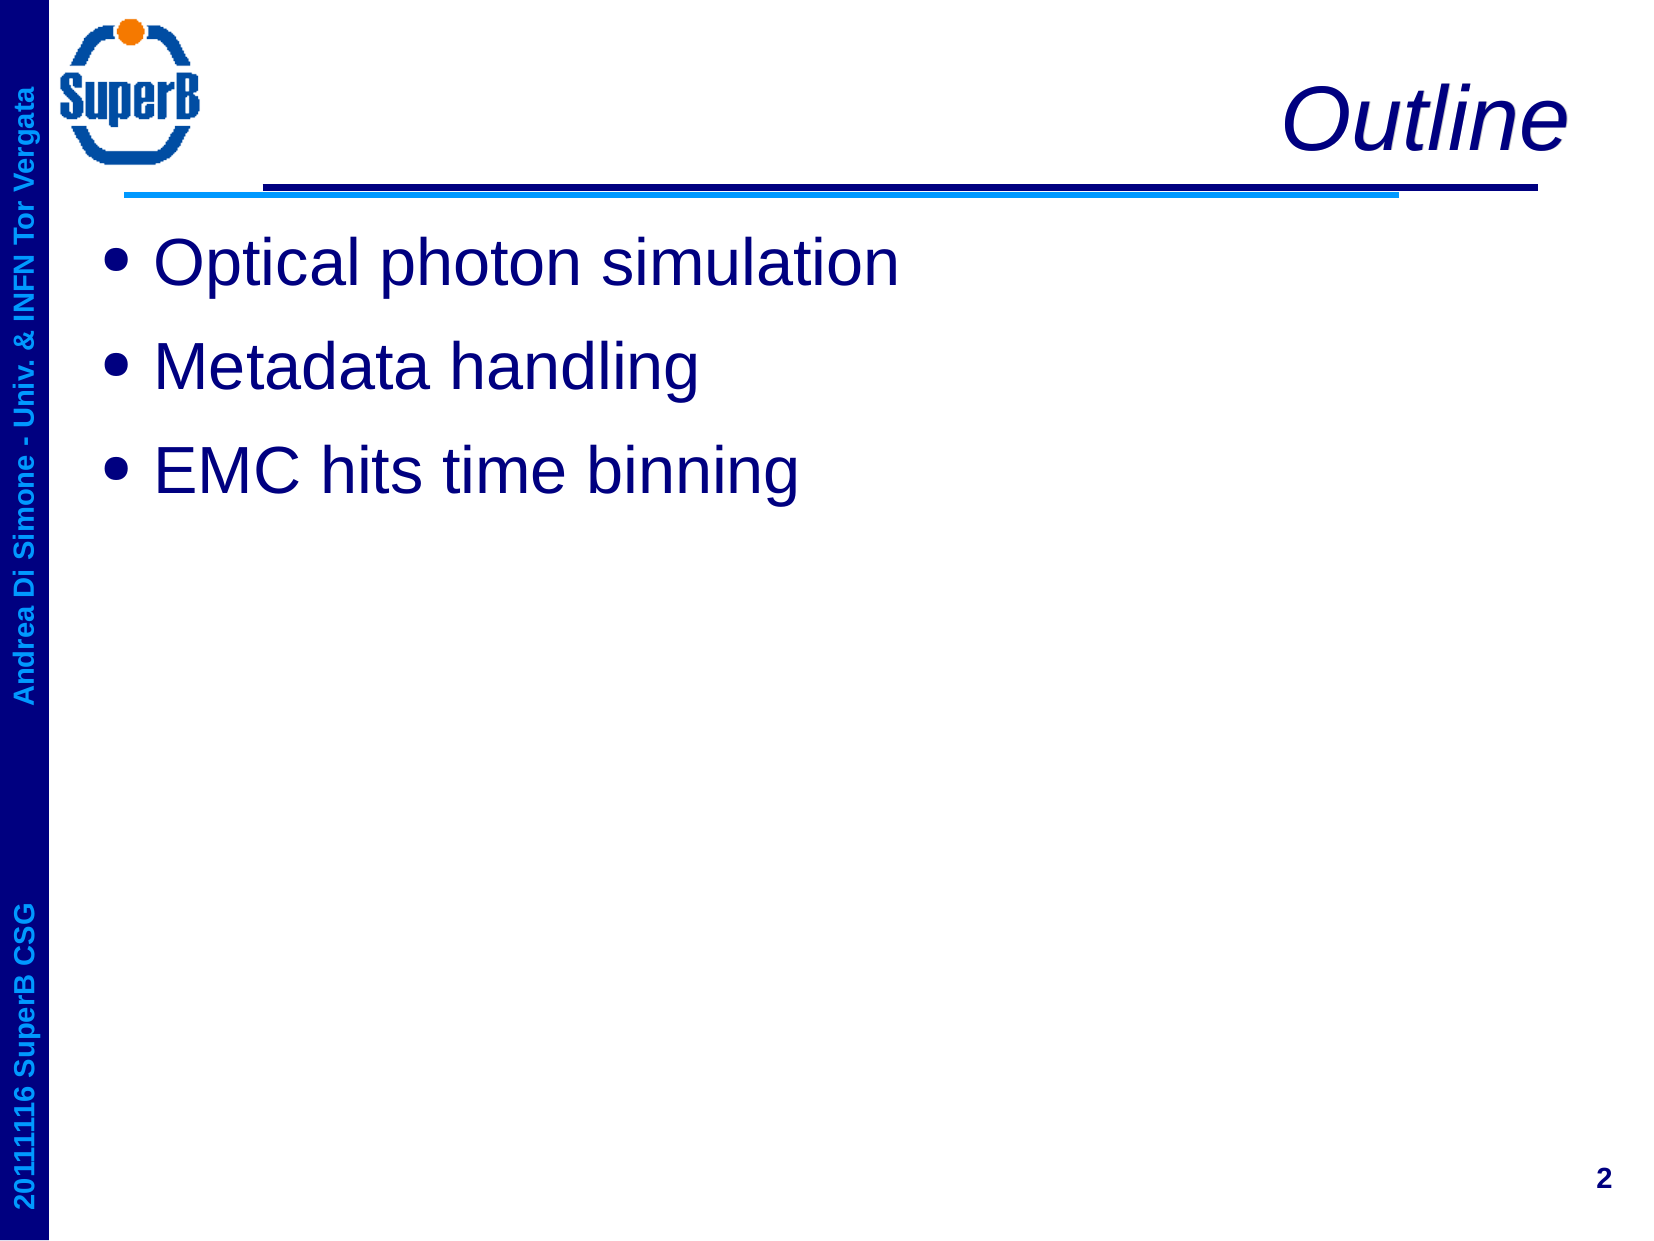

# Outline
Optical photon simulation
Metadata handling
EMC hits time binning
Andrea Di Simone - Univ. & INFN Tor Vergata
20111116 SuperB CSG
2